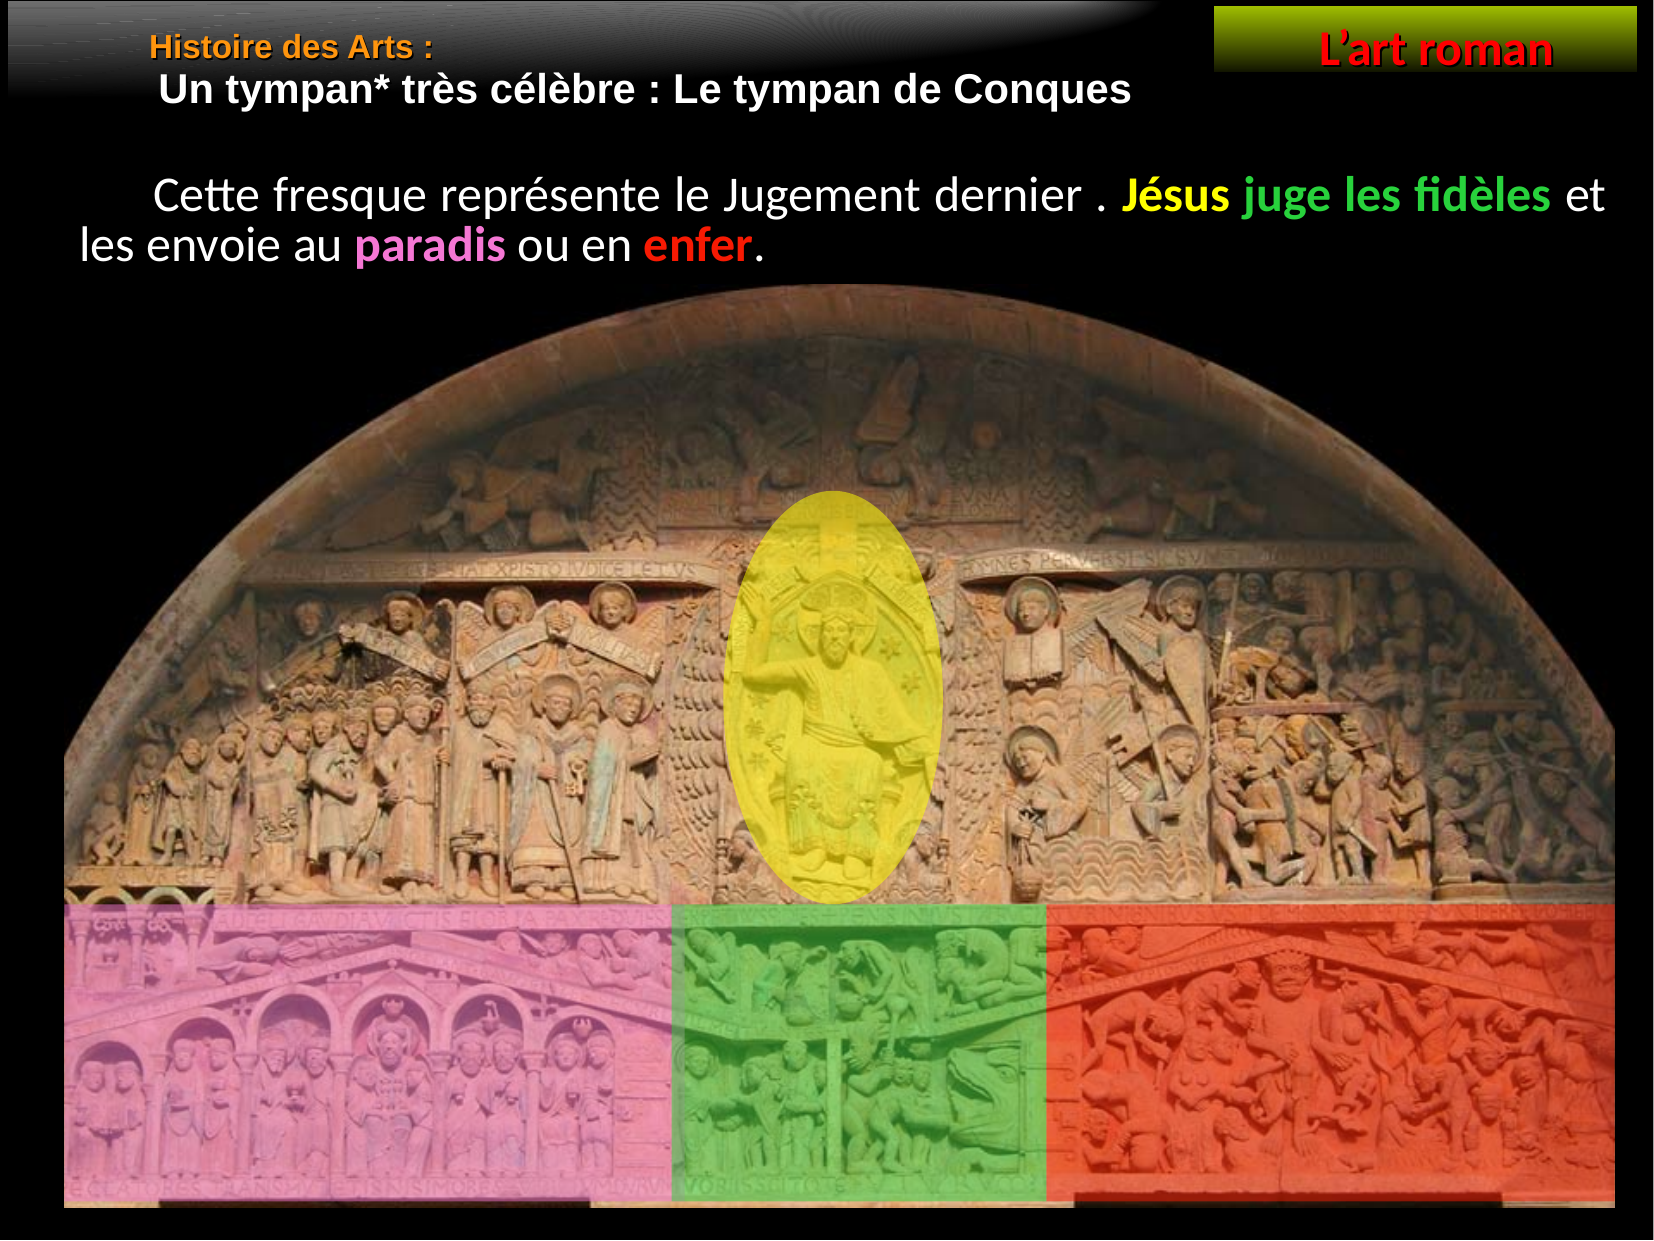

Histoire des Arts :
 Un tympan* très célèbre : Le tympan de Conques
 L’art roman
	Cette fresque représente le Jugement dernier . Jésus juge les fidèles et les envoie au paradis ou en enfer.